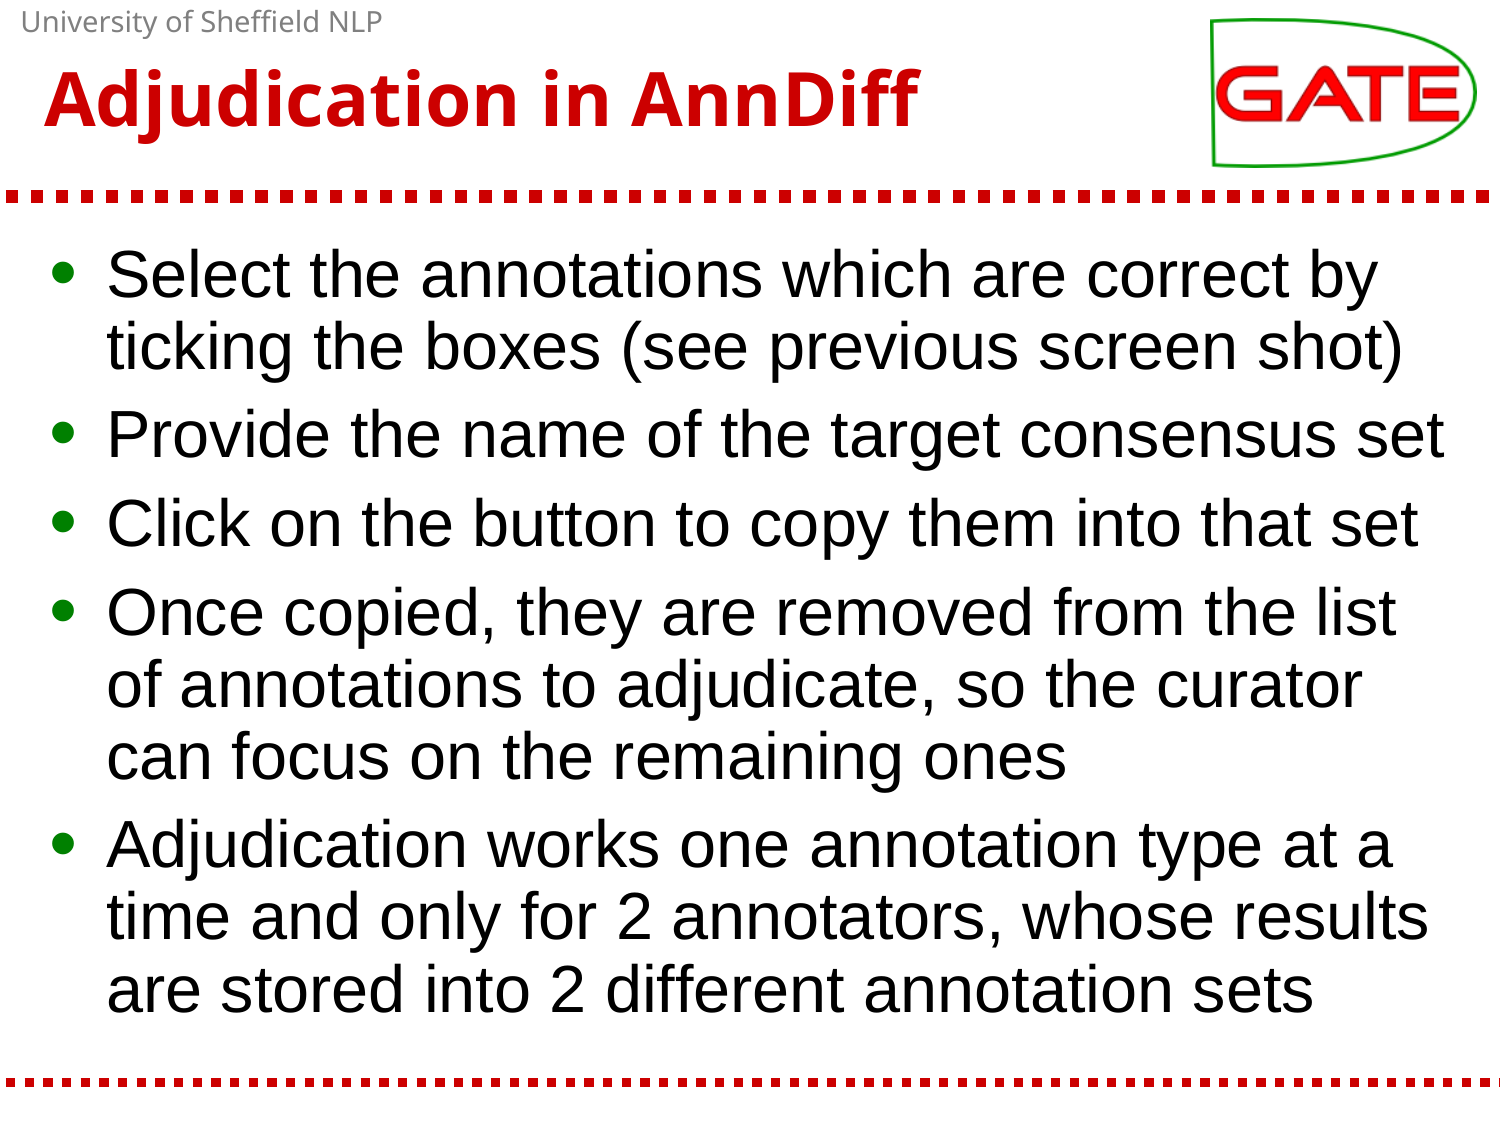

# Adjudication in AnnDiff
Select the annotations which are correct by ticking the boxes (see previous screen shot)
Provide the name of the target consensus set
Click on the button to copy them into that set
Once copied, they are removed from the list of annotations to adjudicate, so the curator can focus on the remaining ones
Adjudication works one annotation type at a time and only for 2 annotators, whose results are stored into 2 different annotation sets